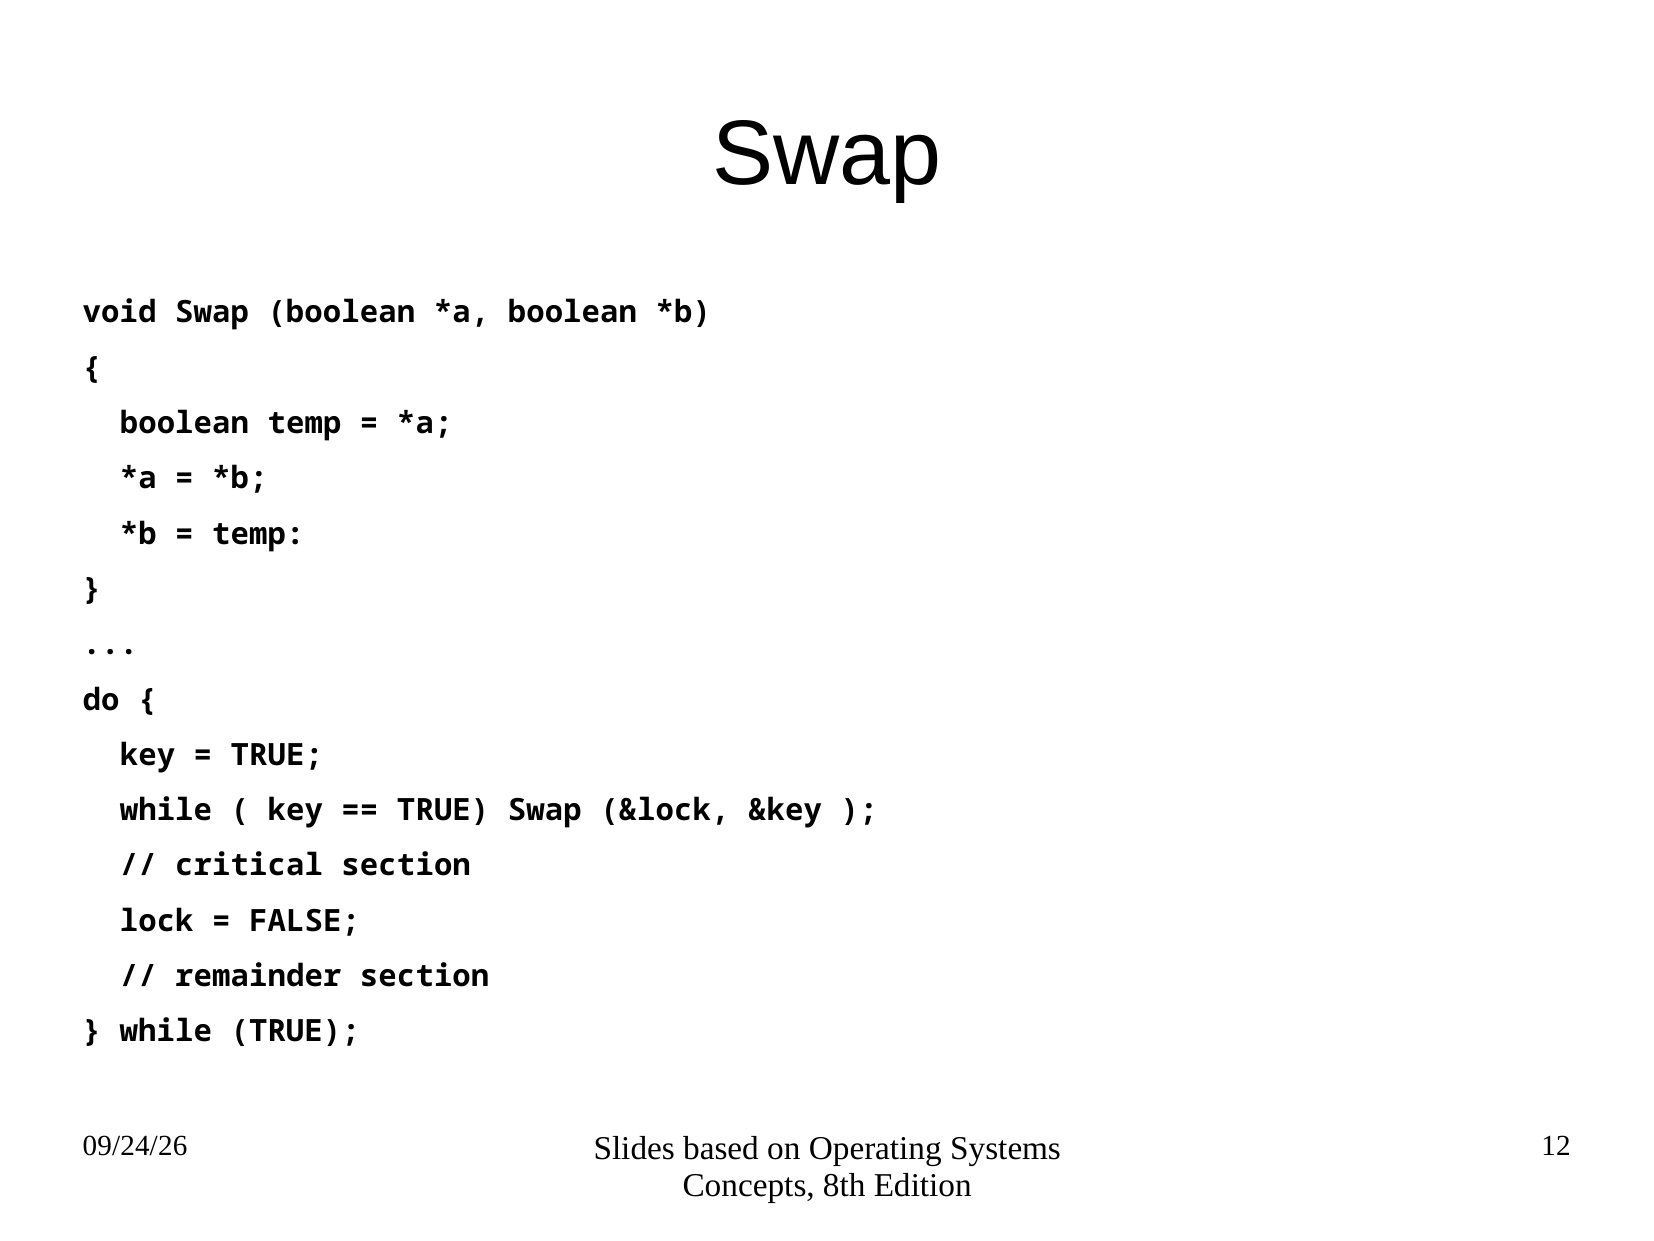

# Swap
void Swap (boolean *a, boolean *b)
{
 boolean temp = *a;
 *a = *b;
 *b = temp:
}
...
do {
 key = TRUE;
 while ( key == TRUE) Swap (&lock, &key );
 // critical section
 lock = FALSE;
 // remainder section
} while (TRUE);
12